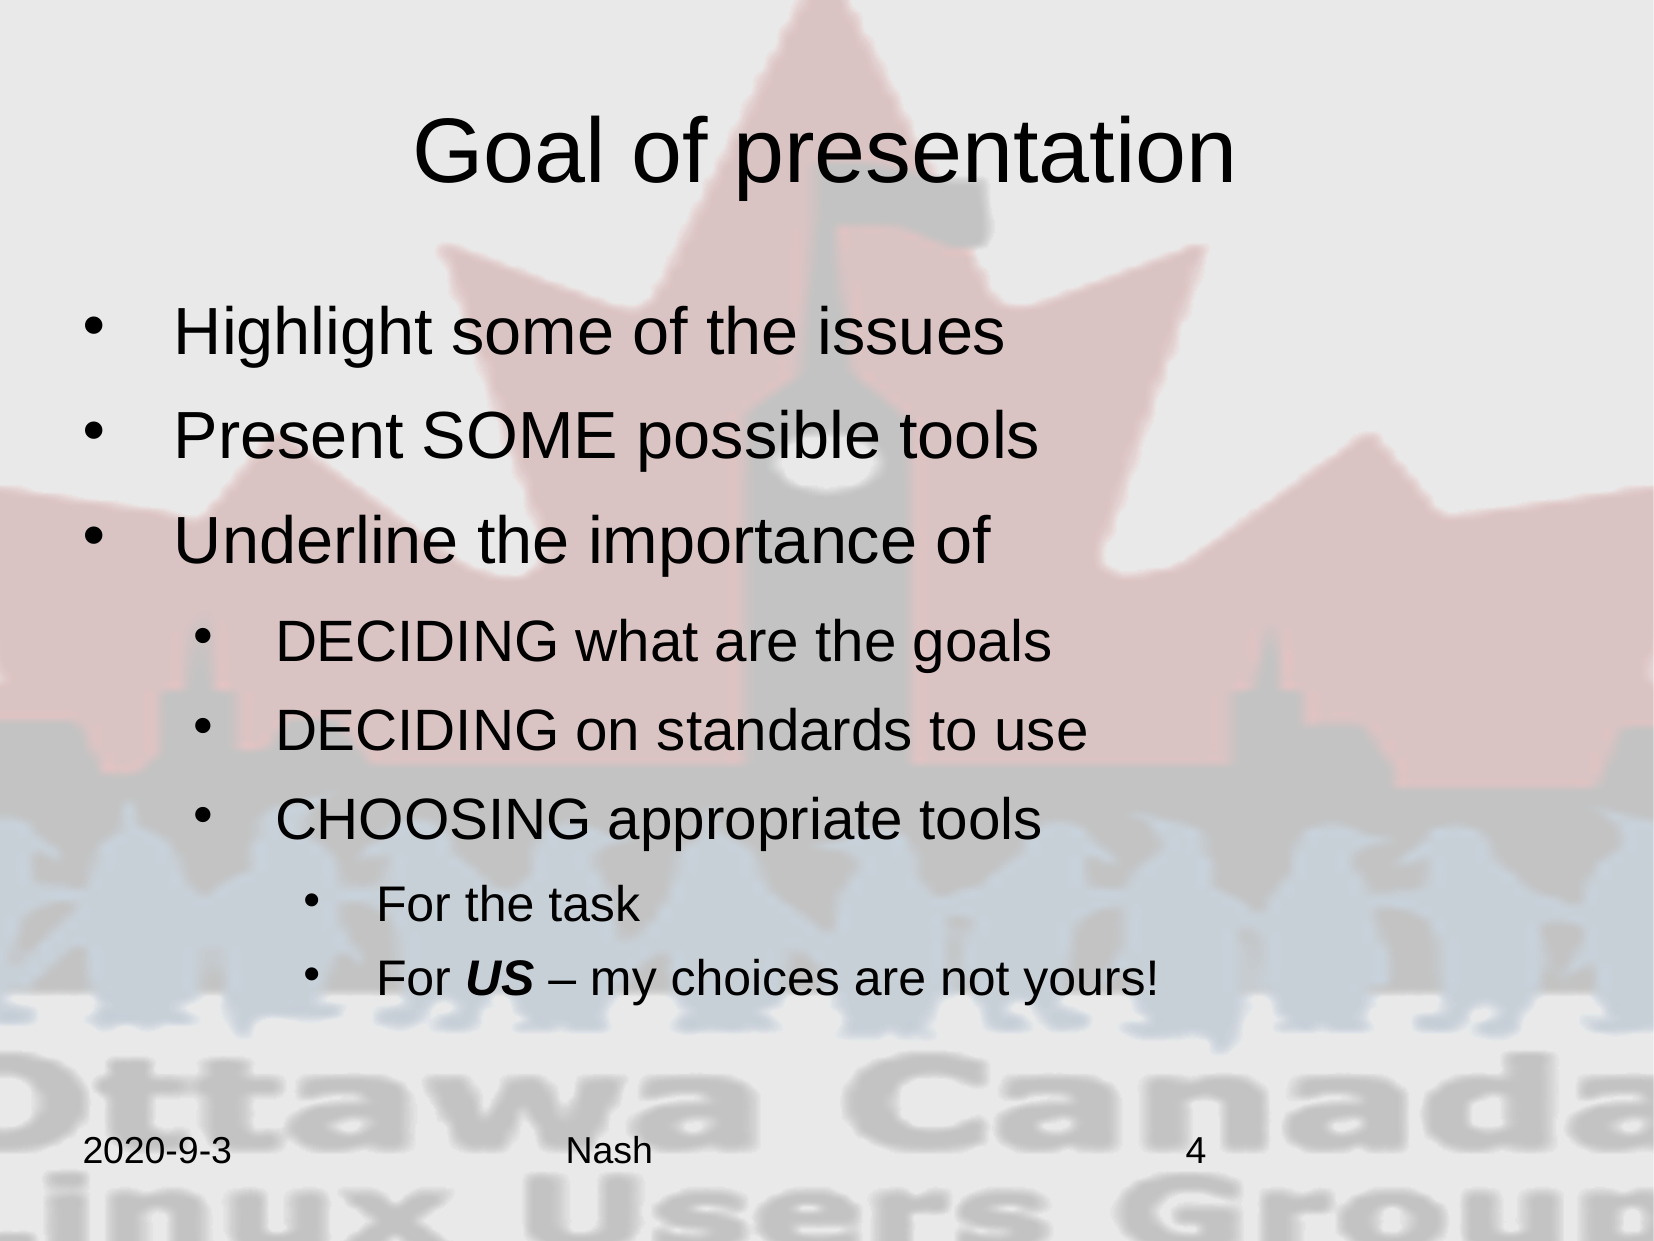

# Goal of presentation
Highlight some of the issues
Present SOME possible tools
Underline the importance of
DECIDING what are the goals
DECIDING on standards to use
CHOOSING appropriate tools
For the task
For US – my choices are not yours!
4